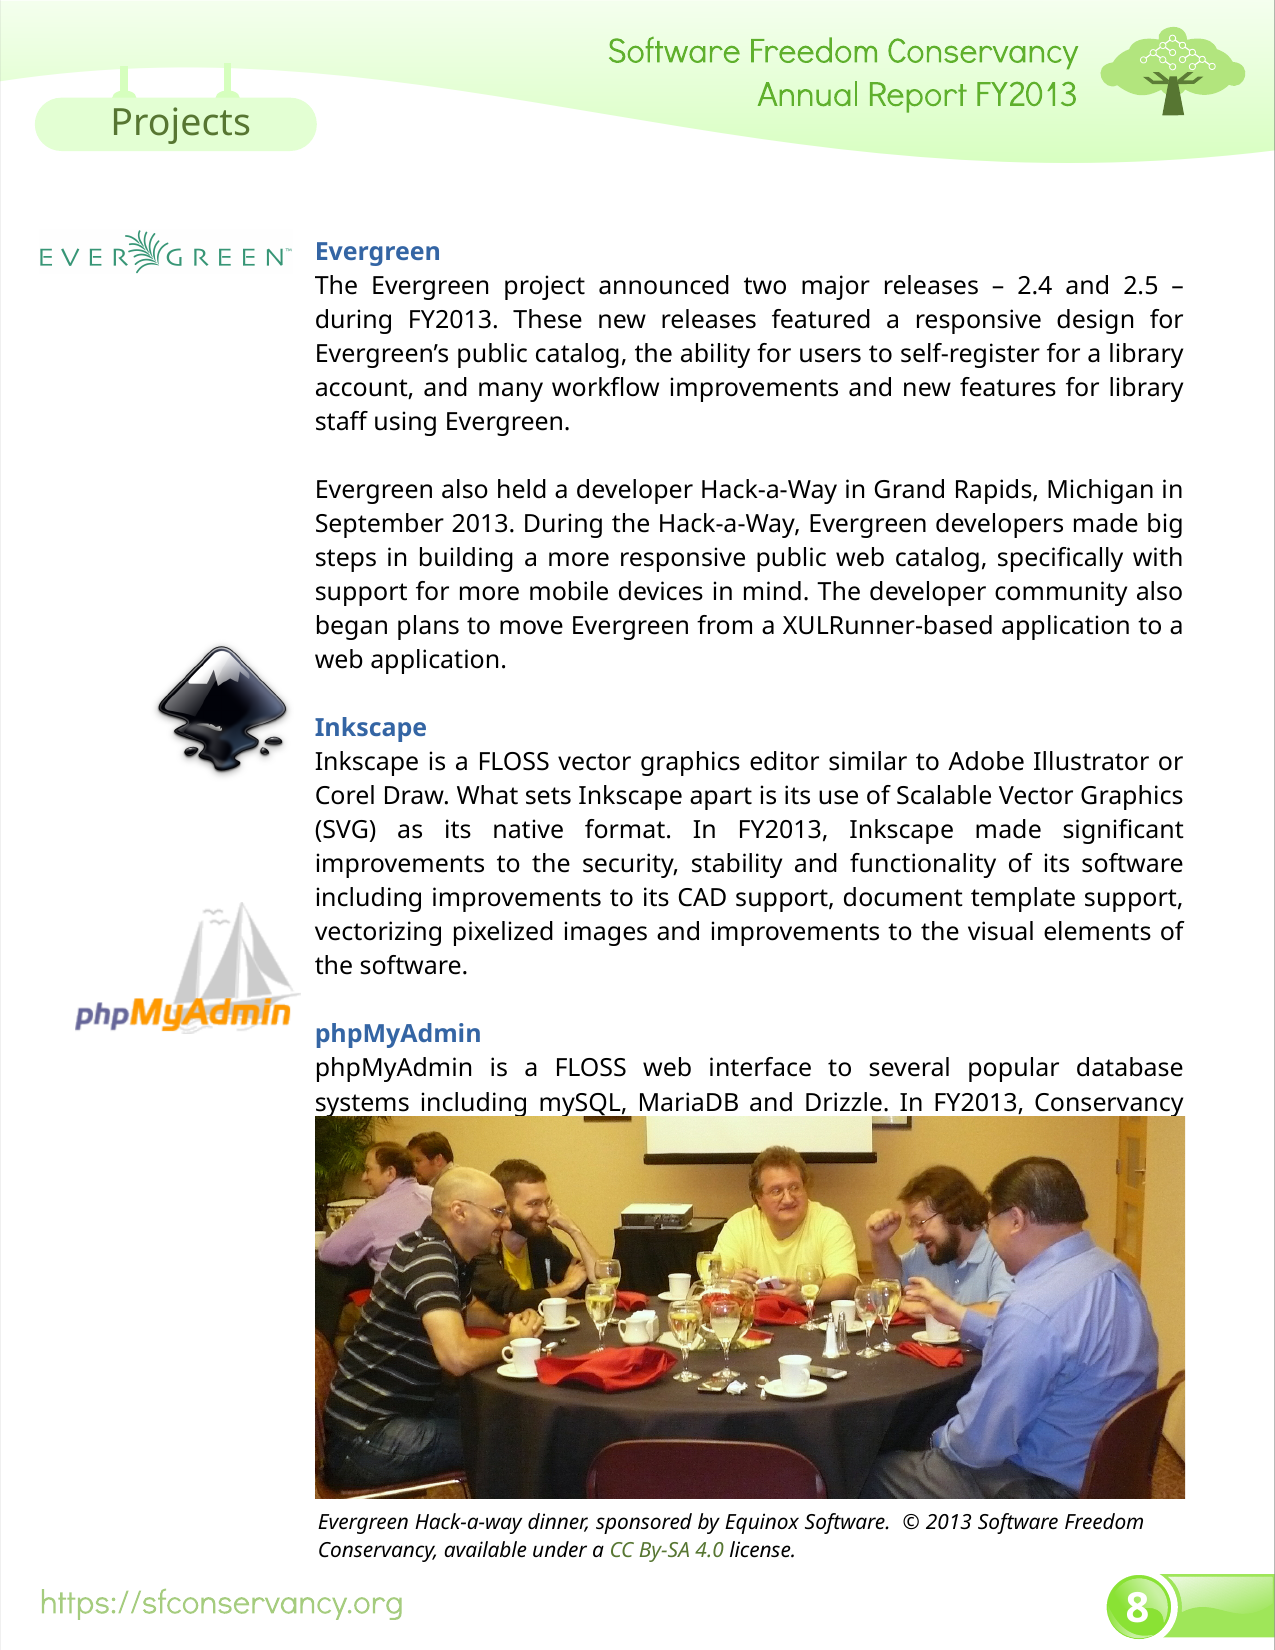

Projects
Evergreen
The Evergreen project announced two major releases – 2.4 and 2.5 – during FY2013. These new releases featured a responsive design for Evergreen’s public catalog, the ability for users to self-register for a library account, and many workflow improvements and new features for library staff using Evergreen.
Evergreen also held a developer Hack-a-Way in Grand Rapids, Michigan in September 2013. During the Hack-a-Way, Evergreen developers made big steps in building a more responsive public web catalog, specifically with support for more mobile devices in mind. The developer community also began plans to move Evergreen from a XULRunner-based application to a web application.
Inkscape
Inkscape is a FLOSS vector graphics editor similar to Adobe Illustrator or Corel Draw. What sets Inkscape apart is its use of Scalable Vector Graphics (SVG) as its native format. In FY2013, Inkscape made significant improvements to the security, stability and functionality of its software including improvements to its CAD support, document template support, vectorizing pixelized images and improvements to the visual elements of the software.
phpMyAdmin
phpMyAdmin is a FLOSS web interface to several popular database systems including mySQL, MariaDB and Drizzle. In FY2013, Conservancy welcomed phpMyAdmin to its list of sponsored projects. phpMyAdmin also released a new version of their software which included a significant improvement to their web interface.
Evergreen Hack-a-way dinner, sponsored by Equinox Software. © 2013 Software Freedom Conservancy, available under a CC By-SA 4.0 license.